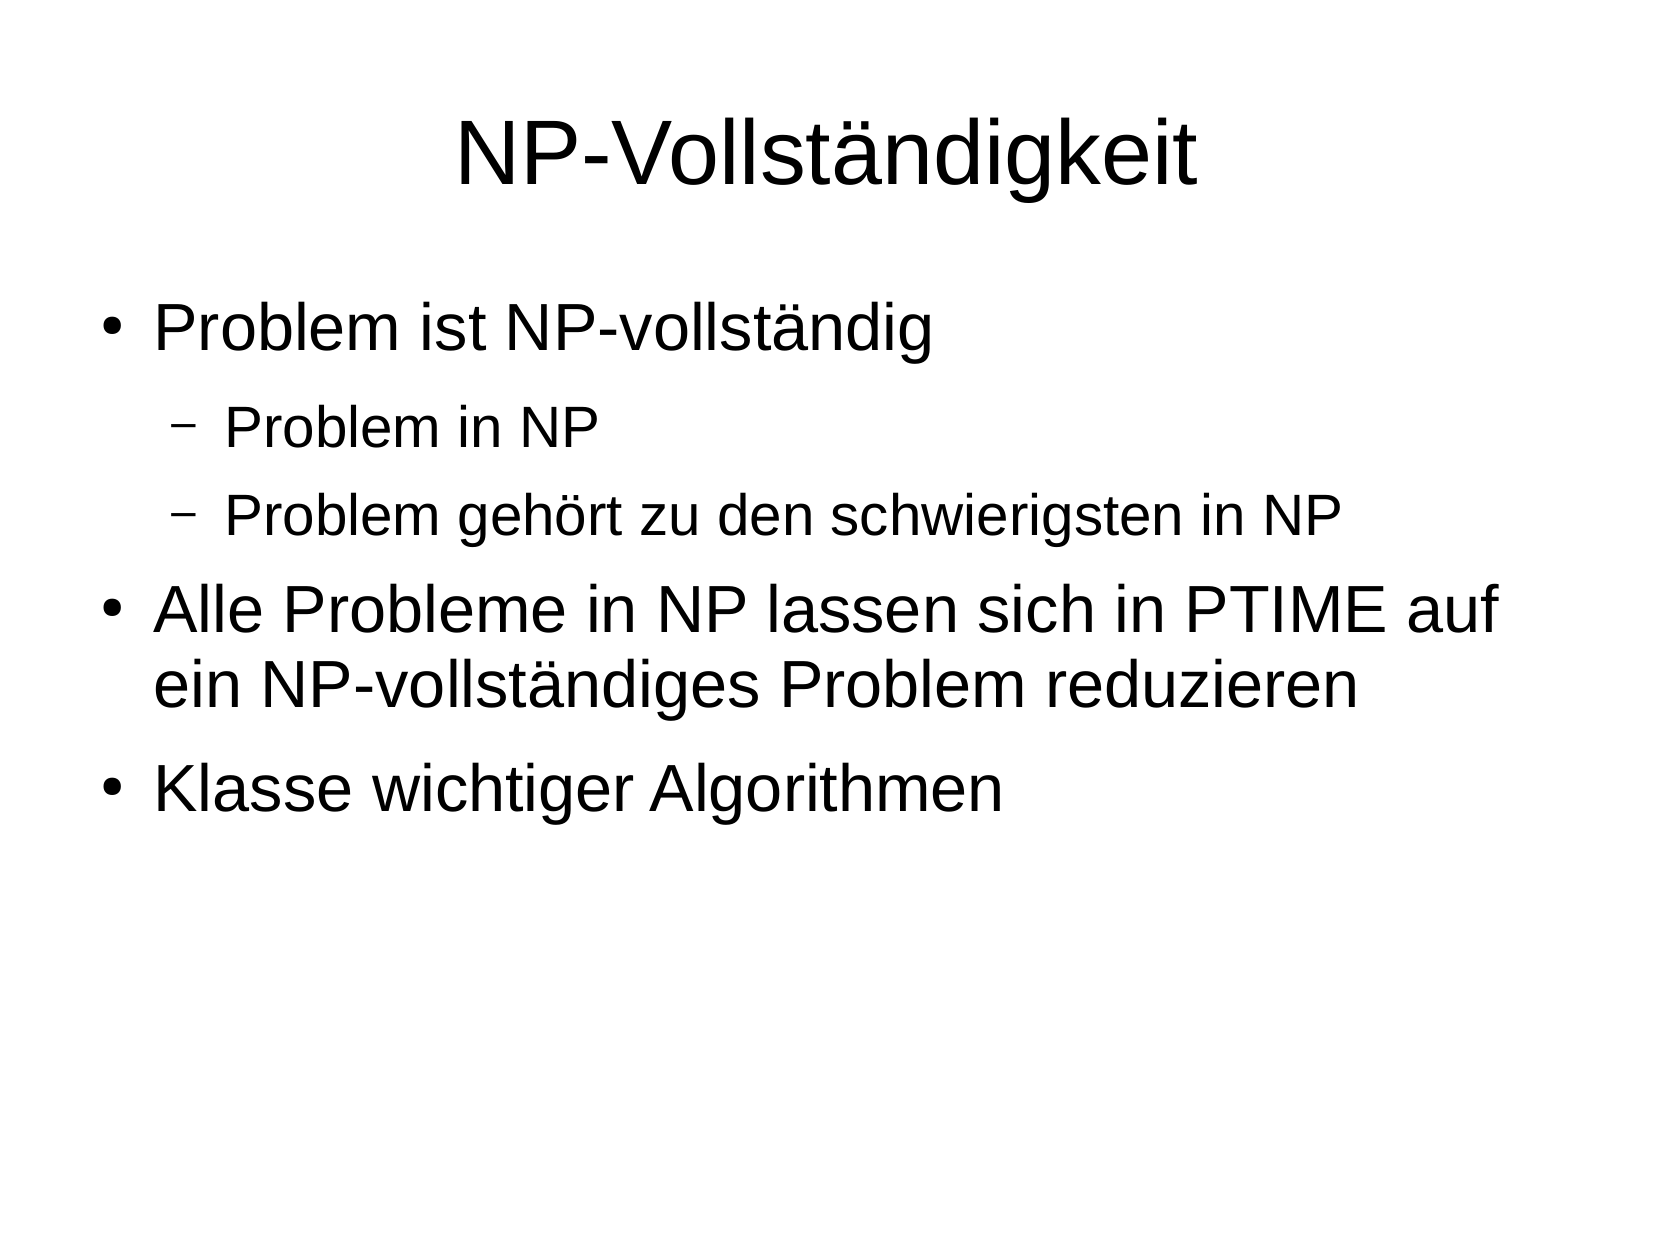

# NP-Vollständigkeit
Problem ist NP-vollständig
Problem in NP
Problem gehört zu den schwierigsten in NP
Alle Probleme in NP lassen sich in PTIME auf ein NP-vollständiges Problem reduzieren
Klasse wichtiger Algorithmen